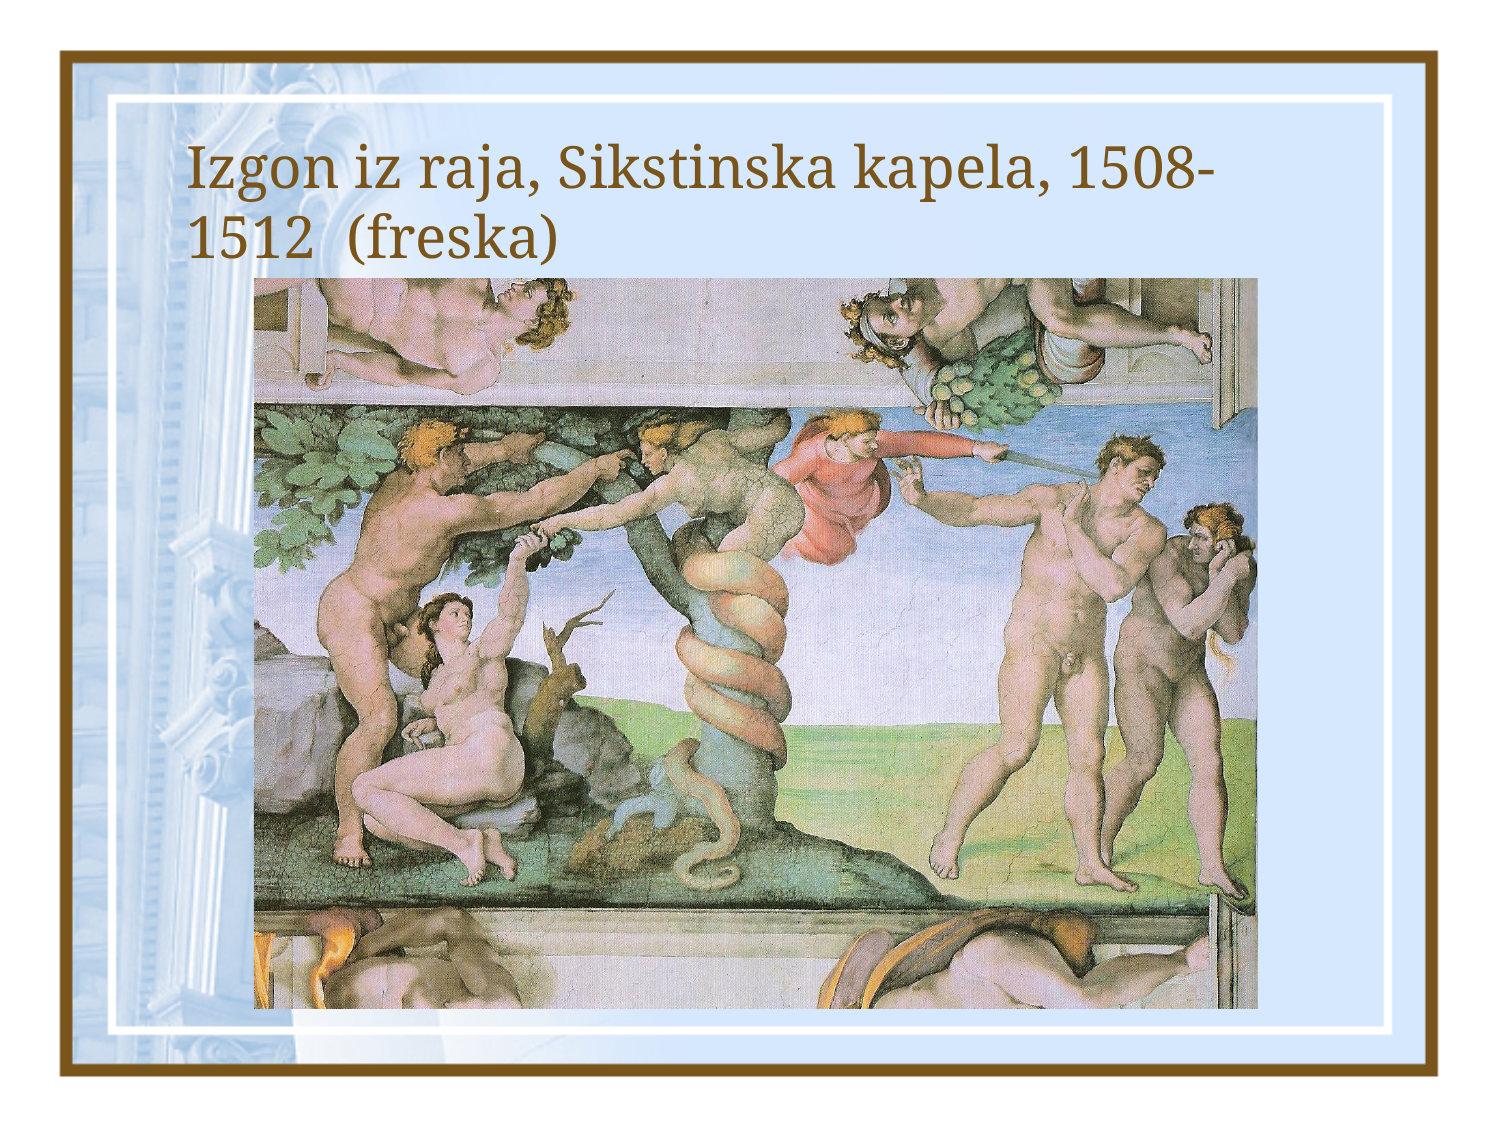

# Izgon iz raja, Sikstinska kapela, 1508-1512 (freska)